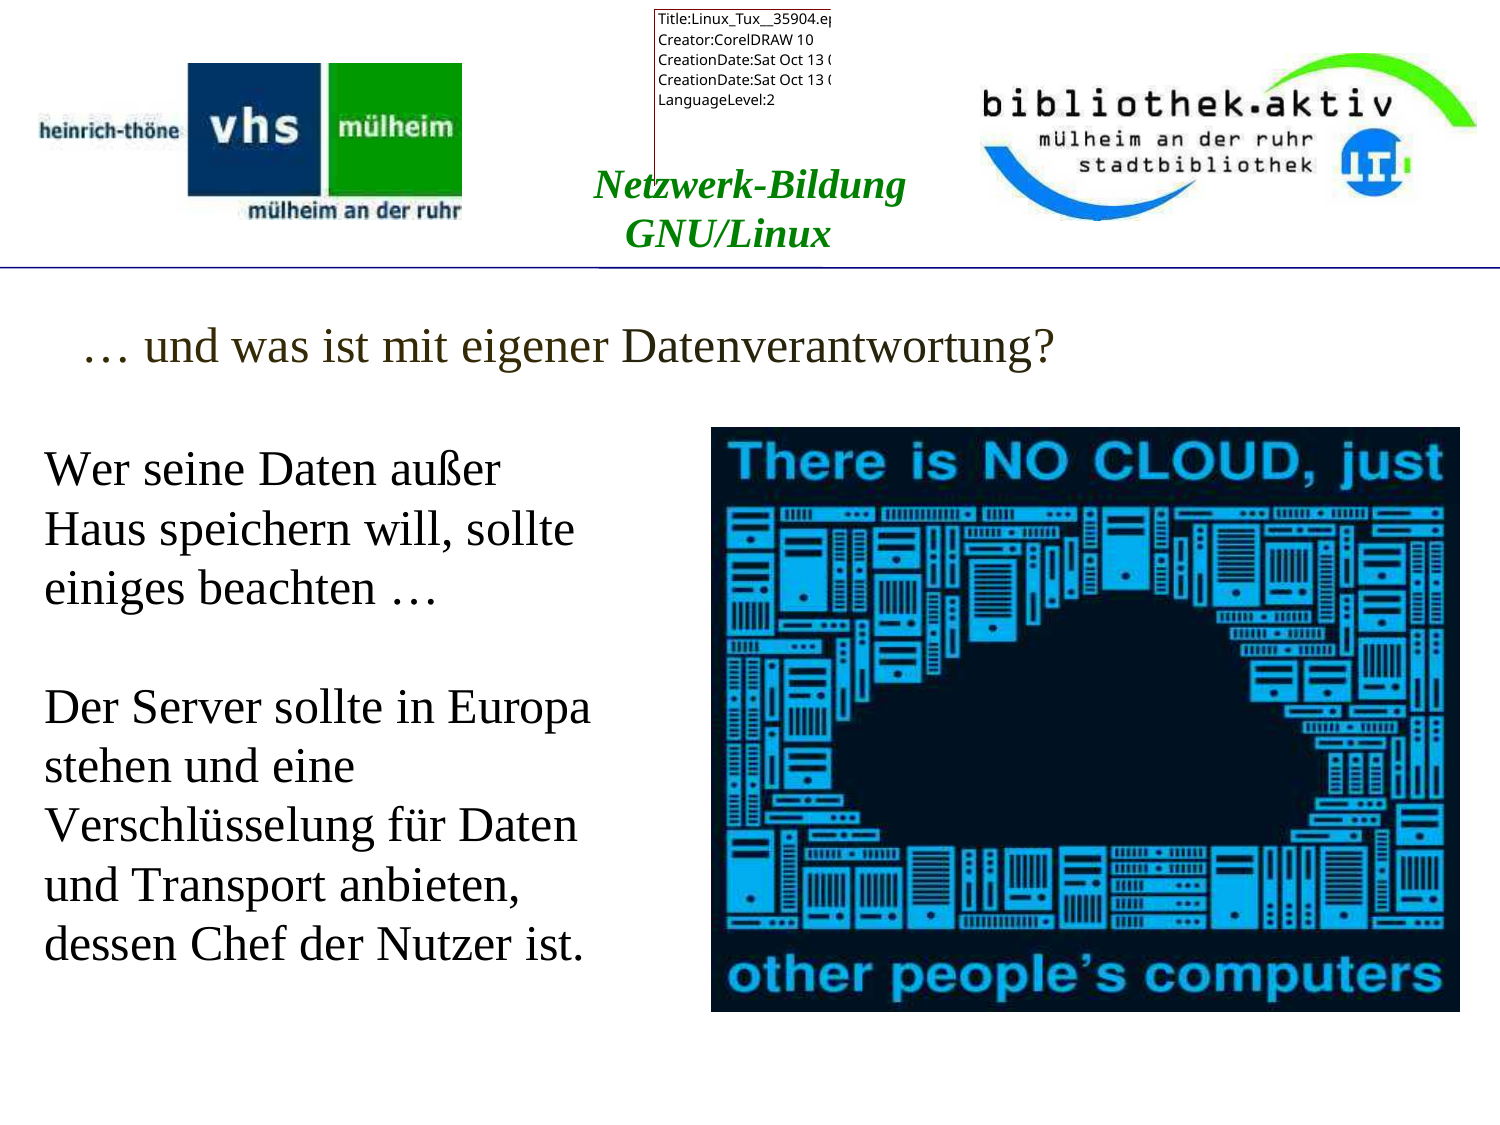

Netzwerk-Bildung
 GNU/Linux
… und was ist mit eigener Datenverantwortung?
Wer seine Daten außer Haus speichern will, sollte einiges beachten …
Der Server sollte in Europa stehen und eine Verschlüsselung für Daten und Transport anbieten, dessen Chef der Nutzer ist.